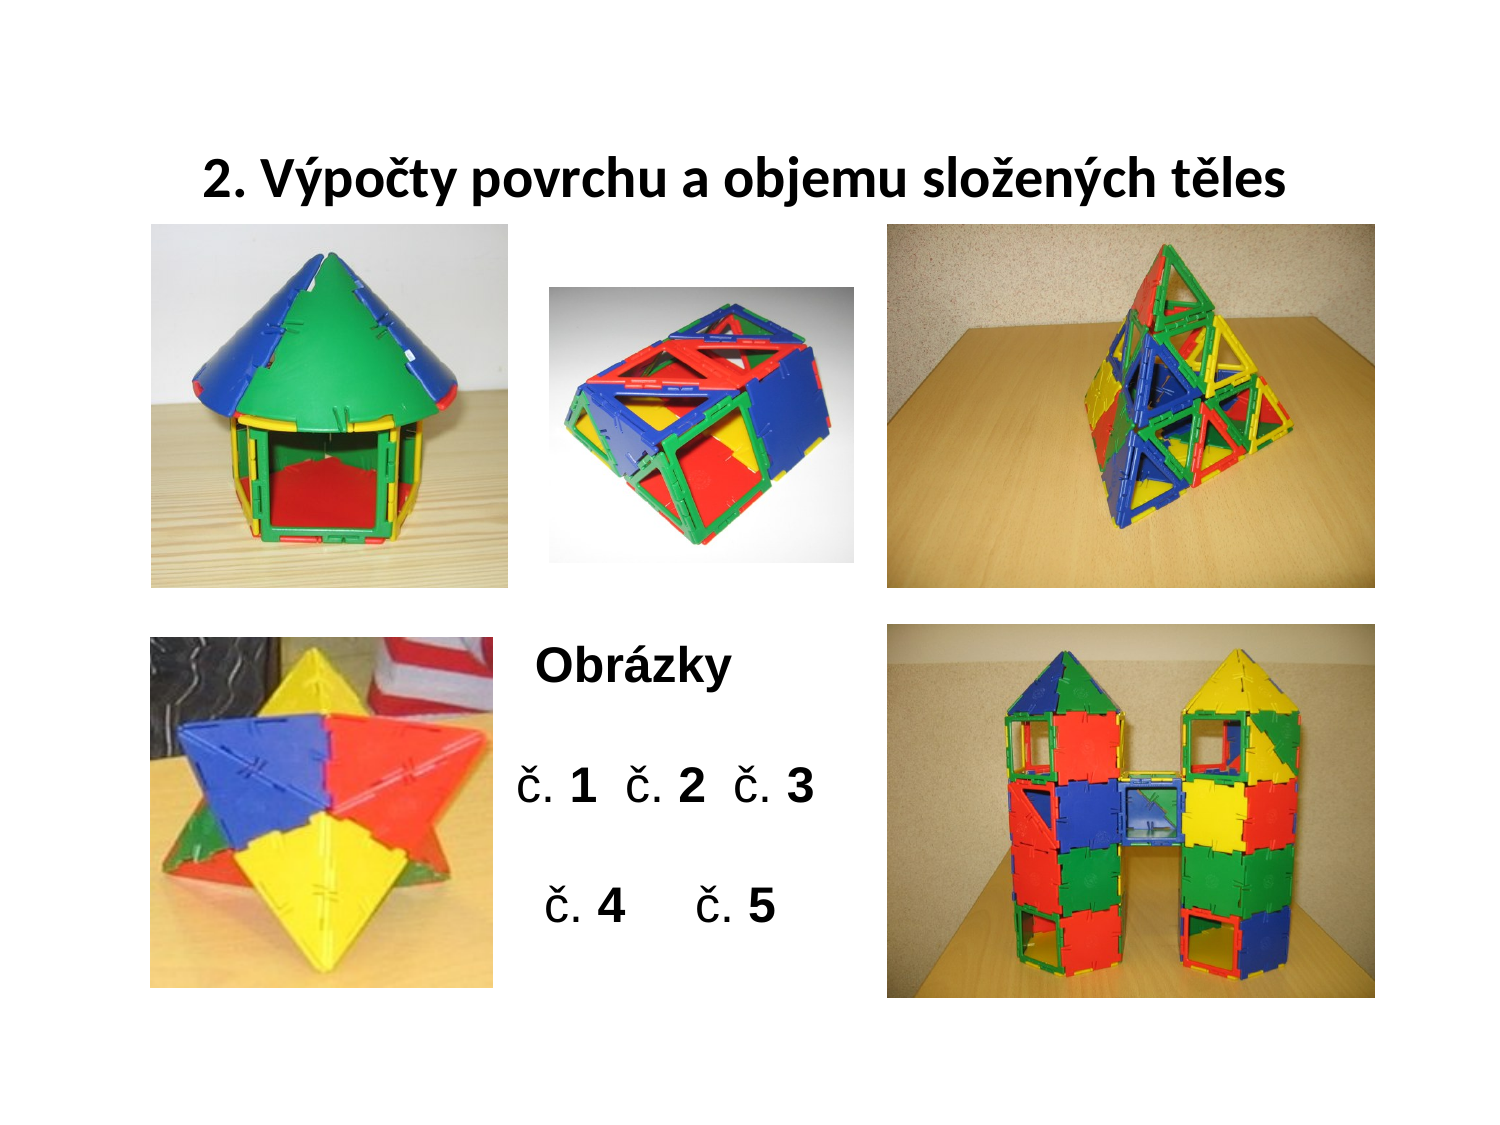

# 2. Výpočty povrchu a objemu složených těles
 Obrázky
č. 1 č. 2 č. 3
 č. 4 č. 5